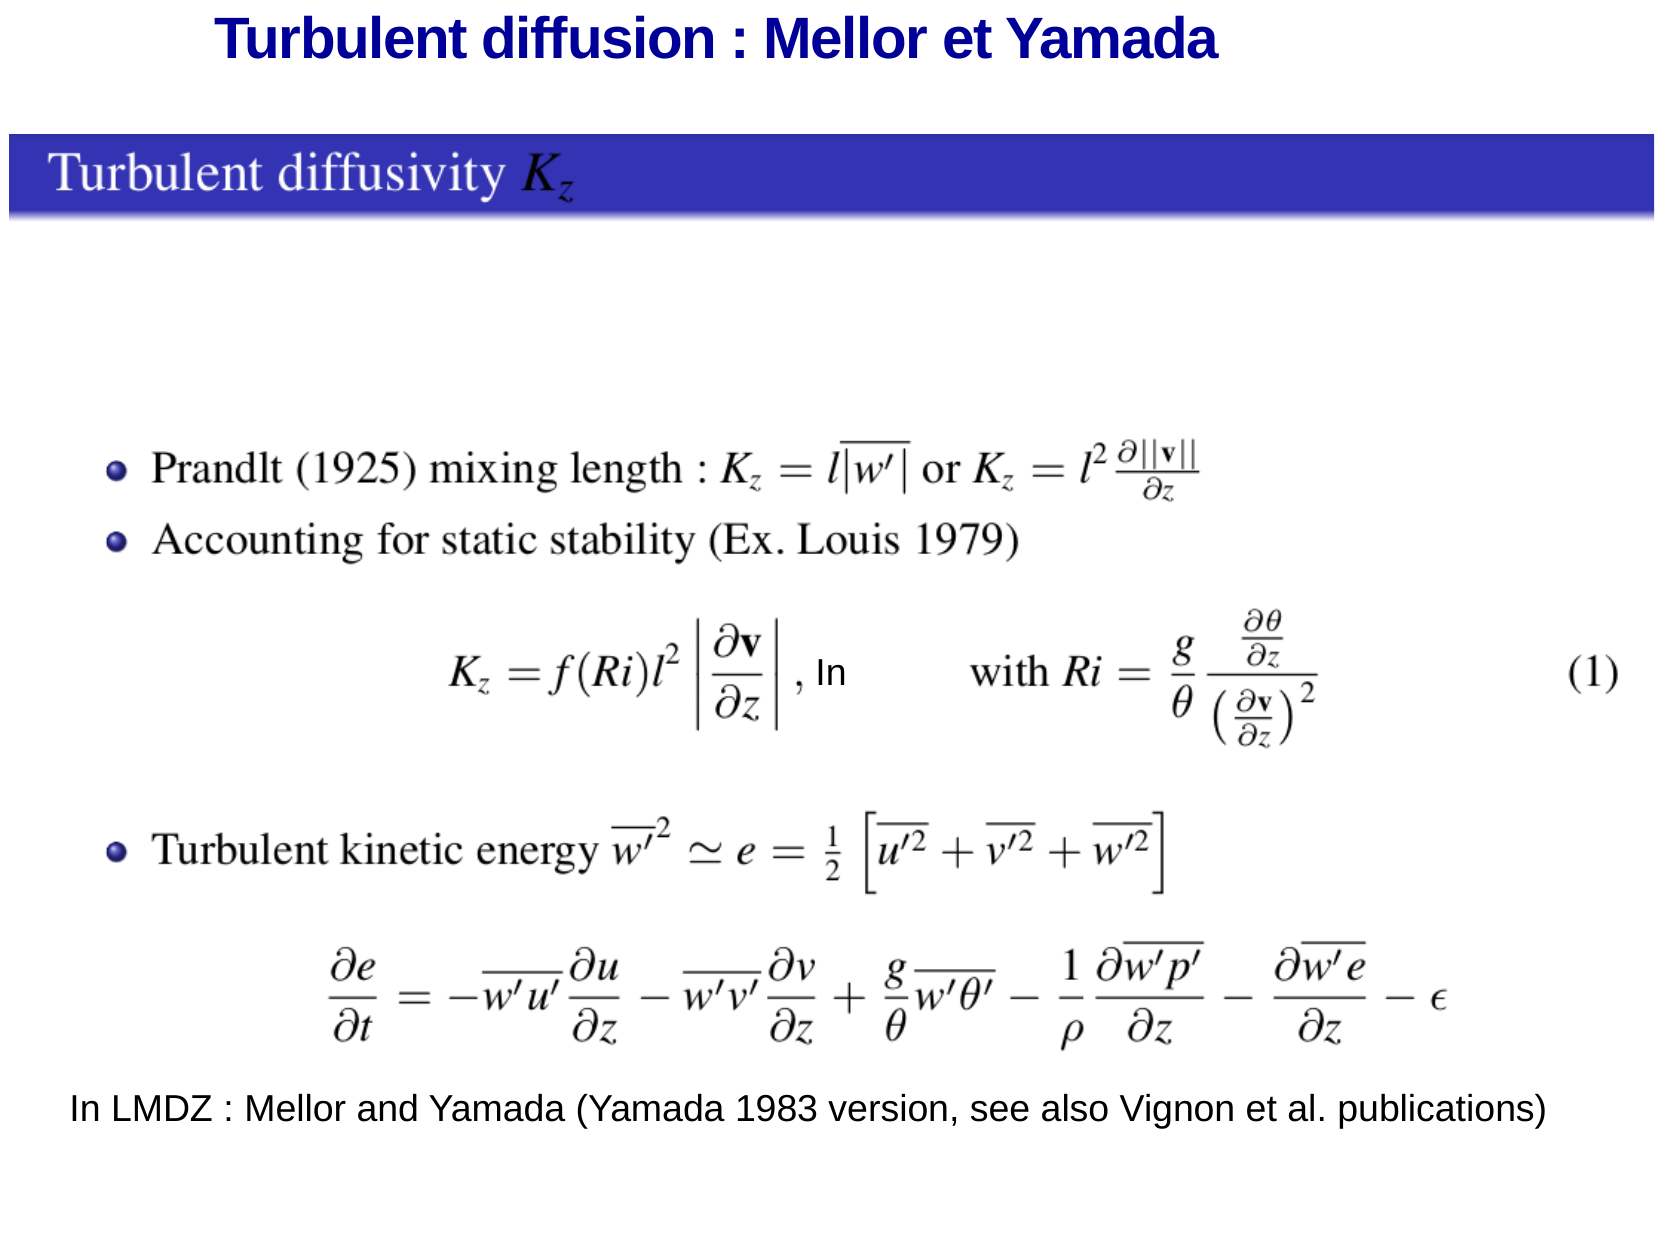

Turbulent diffusion : Mellor et Yamada
In
In LMDZ : Mellor and Yamada (Yamada 1983 version, see also Vignon et al. publications)